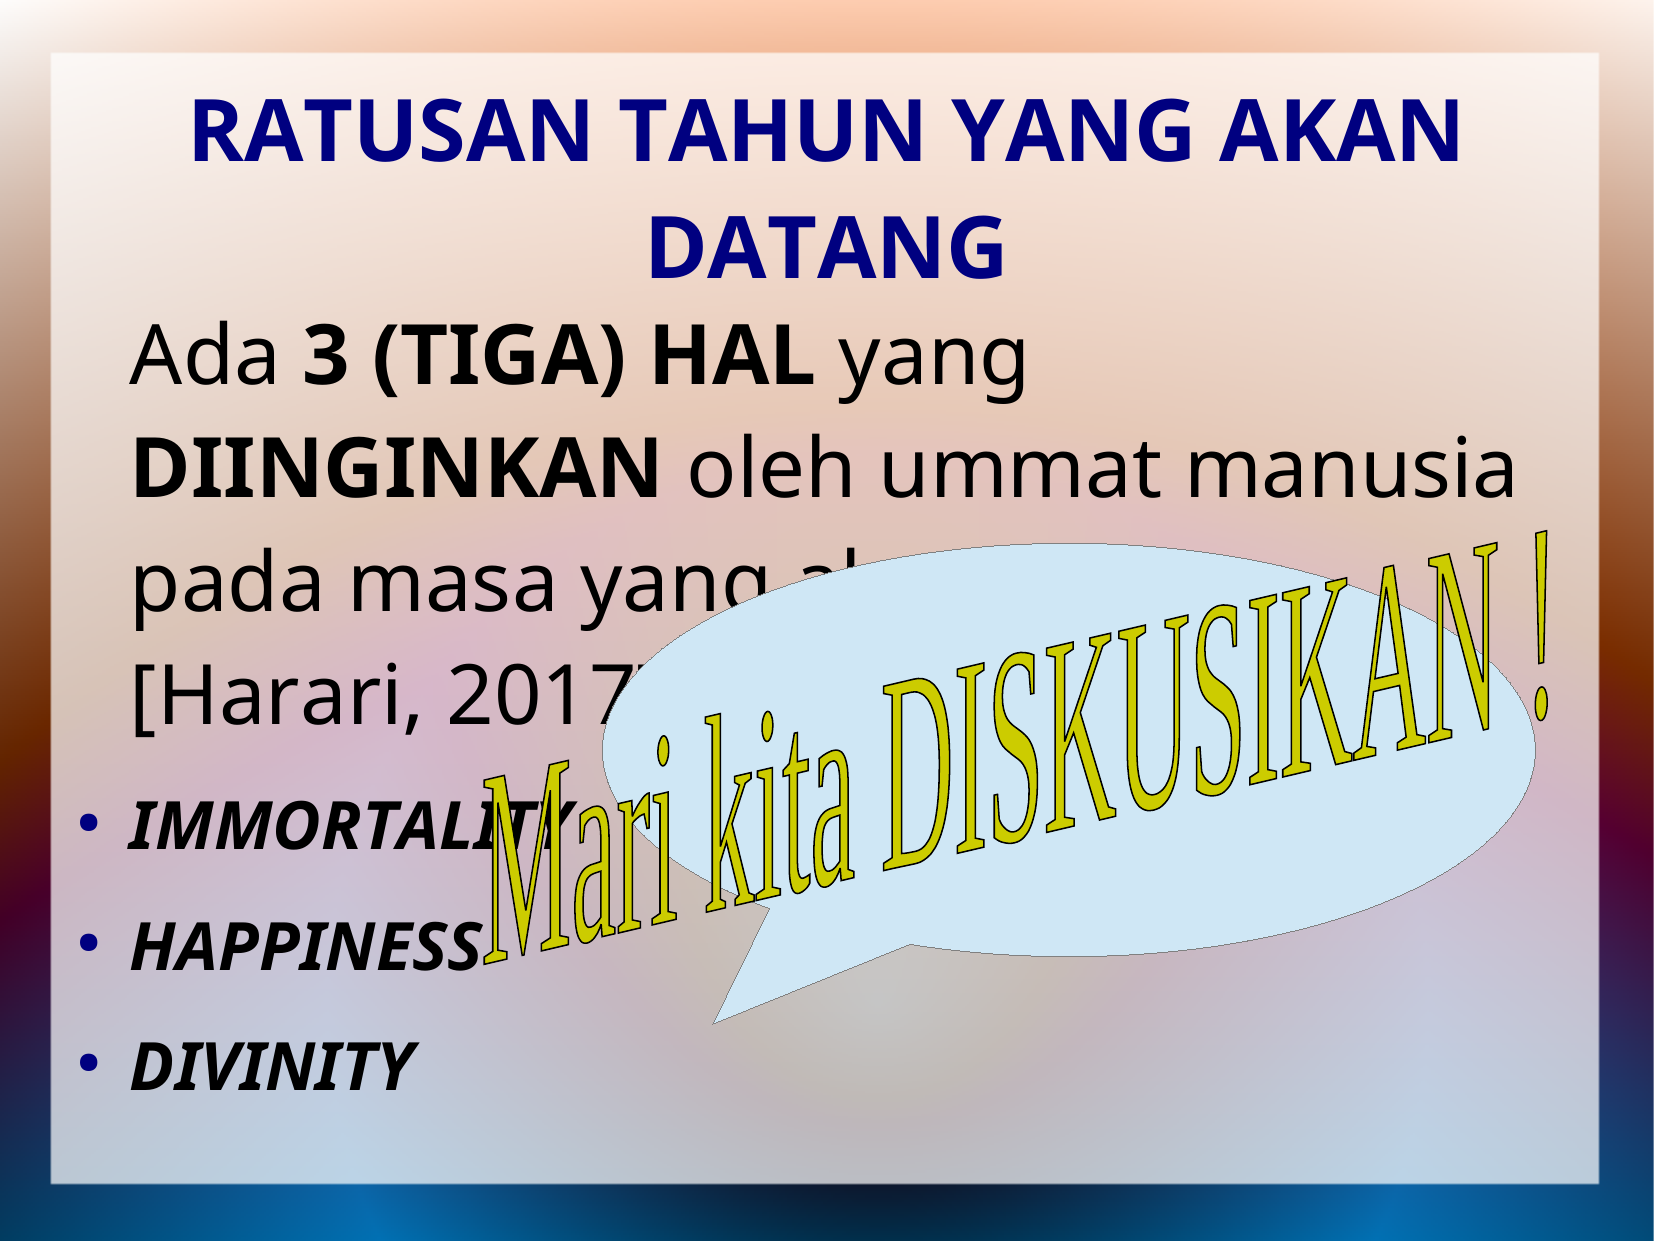

# RATUSAN TAHUN YANG AKAN DATANG
Ada 3 (TIGA) HAL yang DIINGINKAN oleh ummat manusia pada masa yang akan datang [Harari, 2017]:
IMMORTALITY
HAPPINESS
DIVINITY
BENCANA atau KEBERUNTUNGAN?
Mari kita DISKUSIKAN !